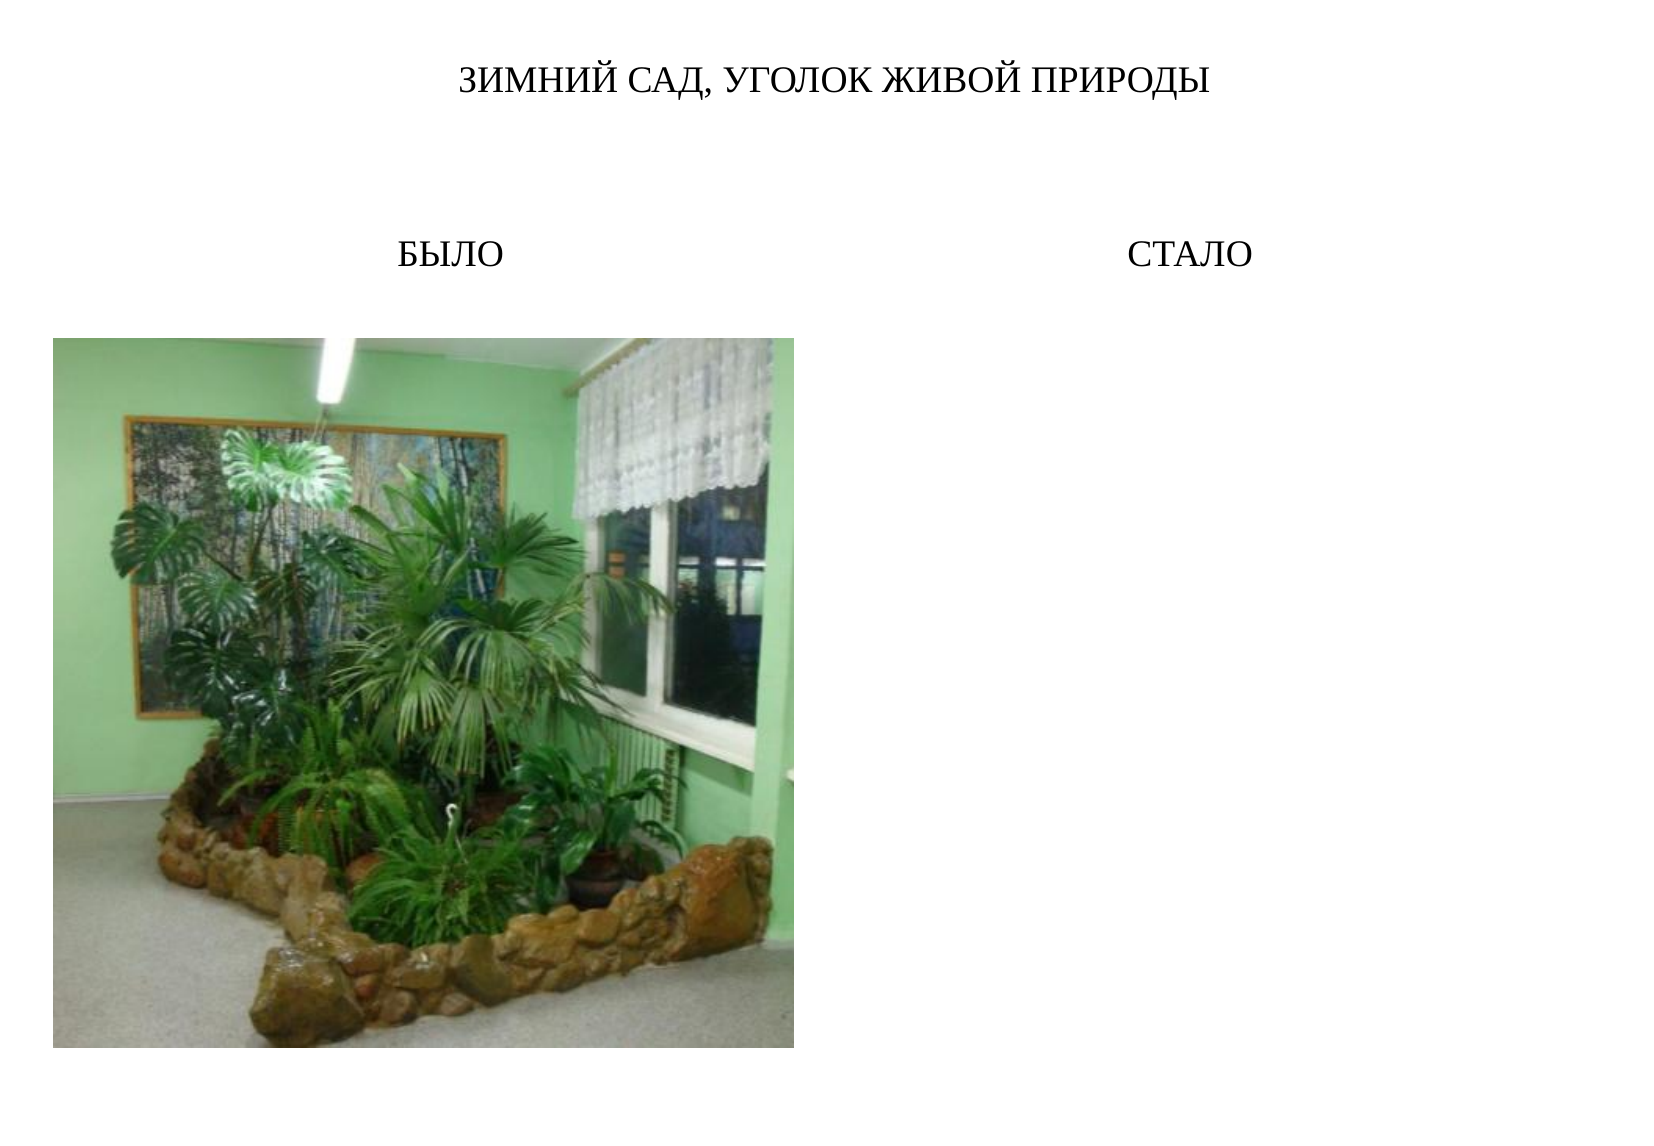

ЗИМНИЙ САД, УГОЛОК ЖИВОЙ ПРИРОДЫ
БЫЛО
СТАЛО